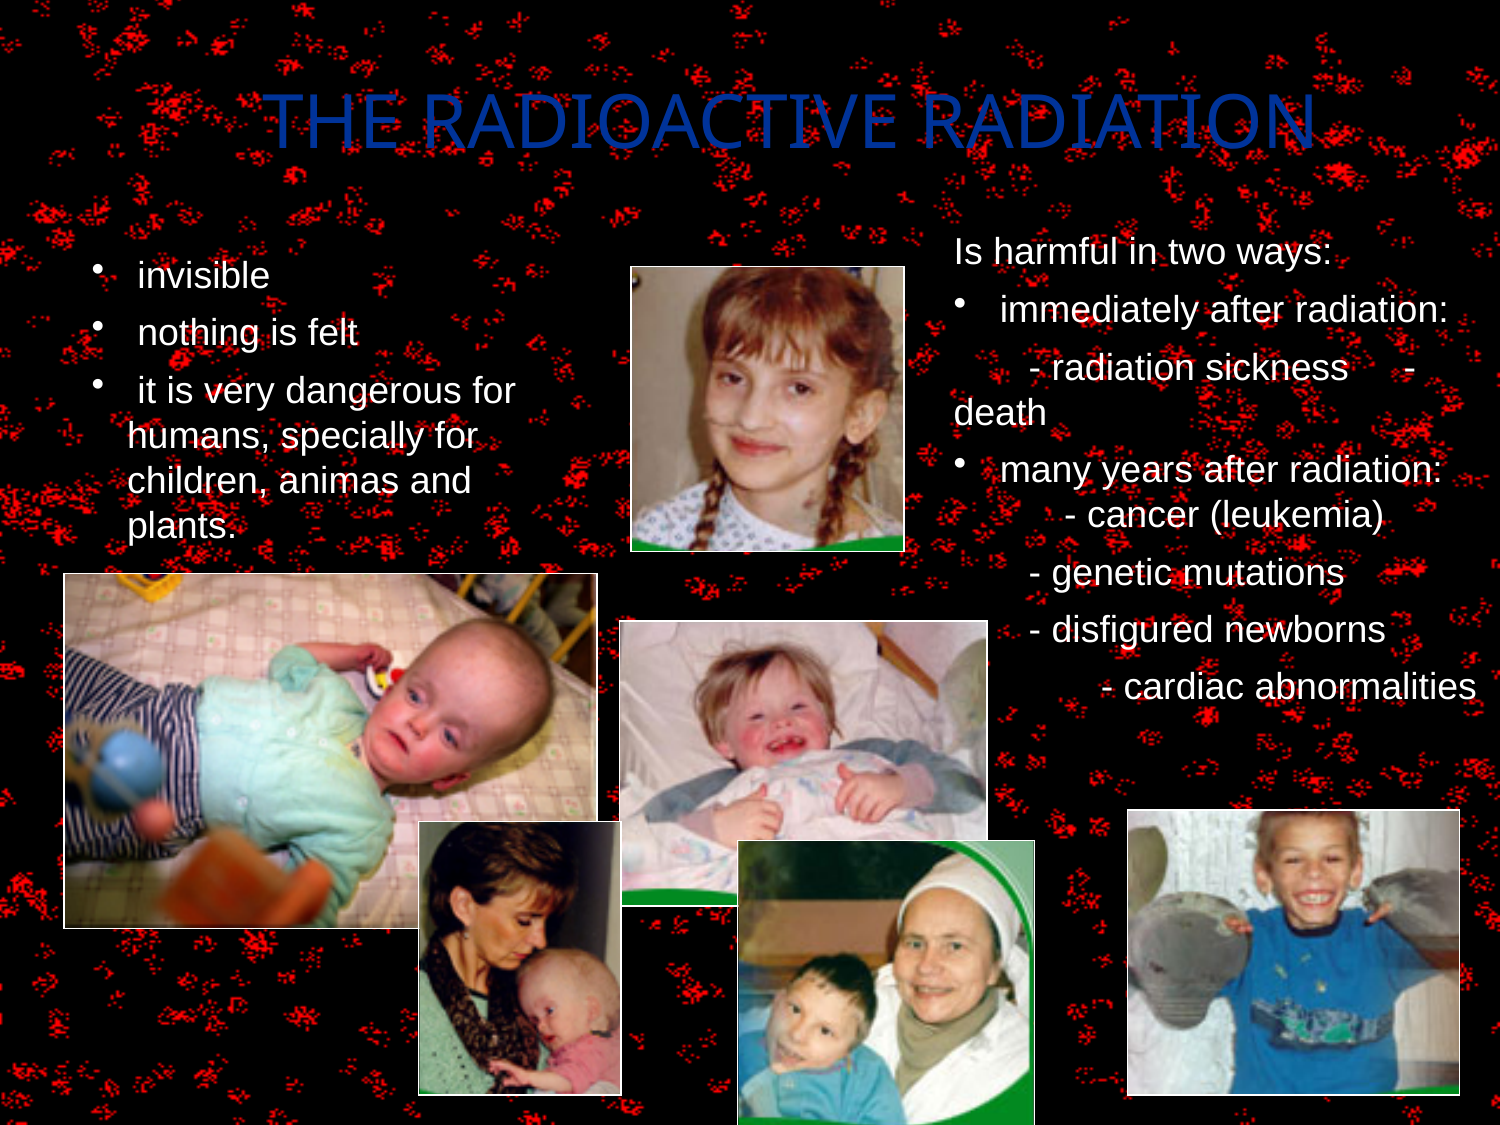

THE RADIOACTIVE RADIATION
Is harmful in two ways:
 immediately after radiation:
	- radiation sickness	- death
 many years after radiation: 	- cancer (leukemia)
	- genetic mutations
	- disfigured newborns
 - cardiac abnormalities
 invisible
 nothing is felt
 it is very dangerous for humans, specially for children, animas and plants.